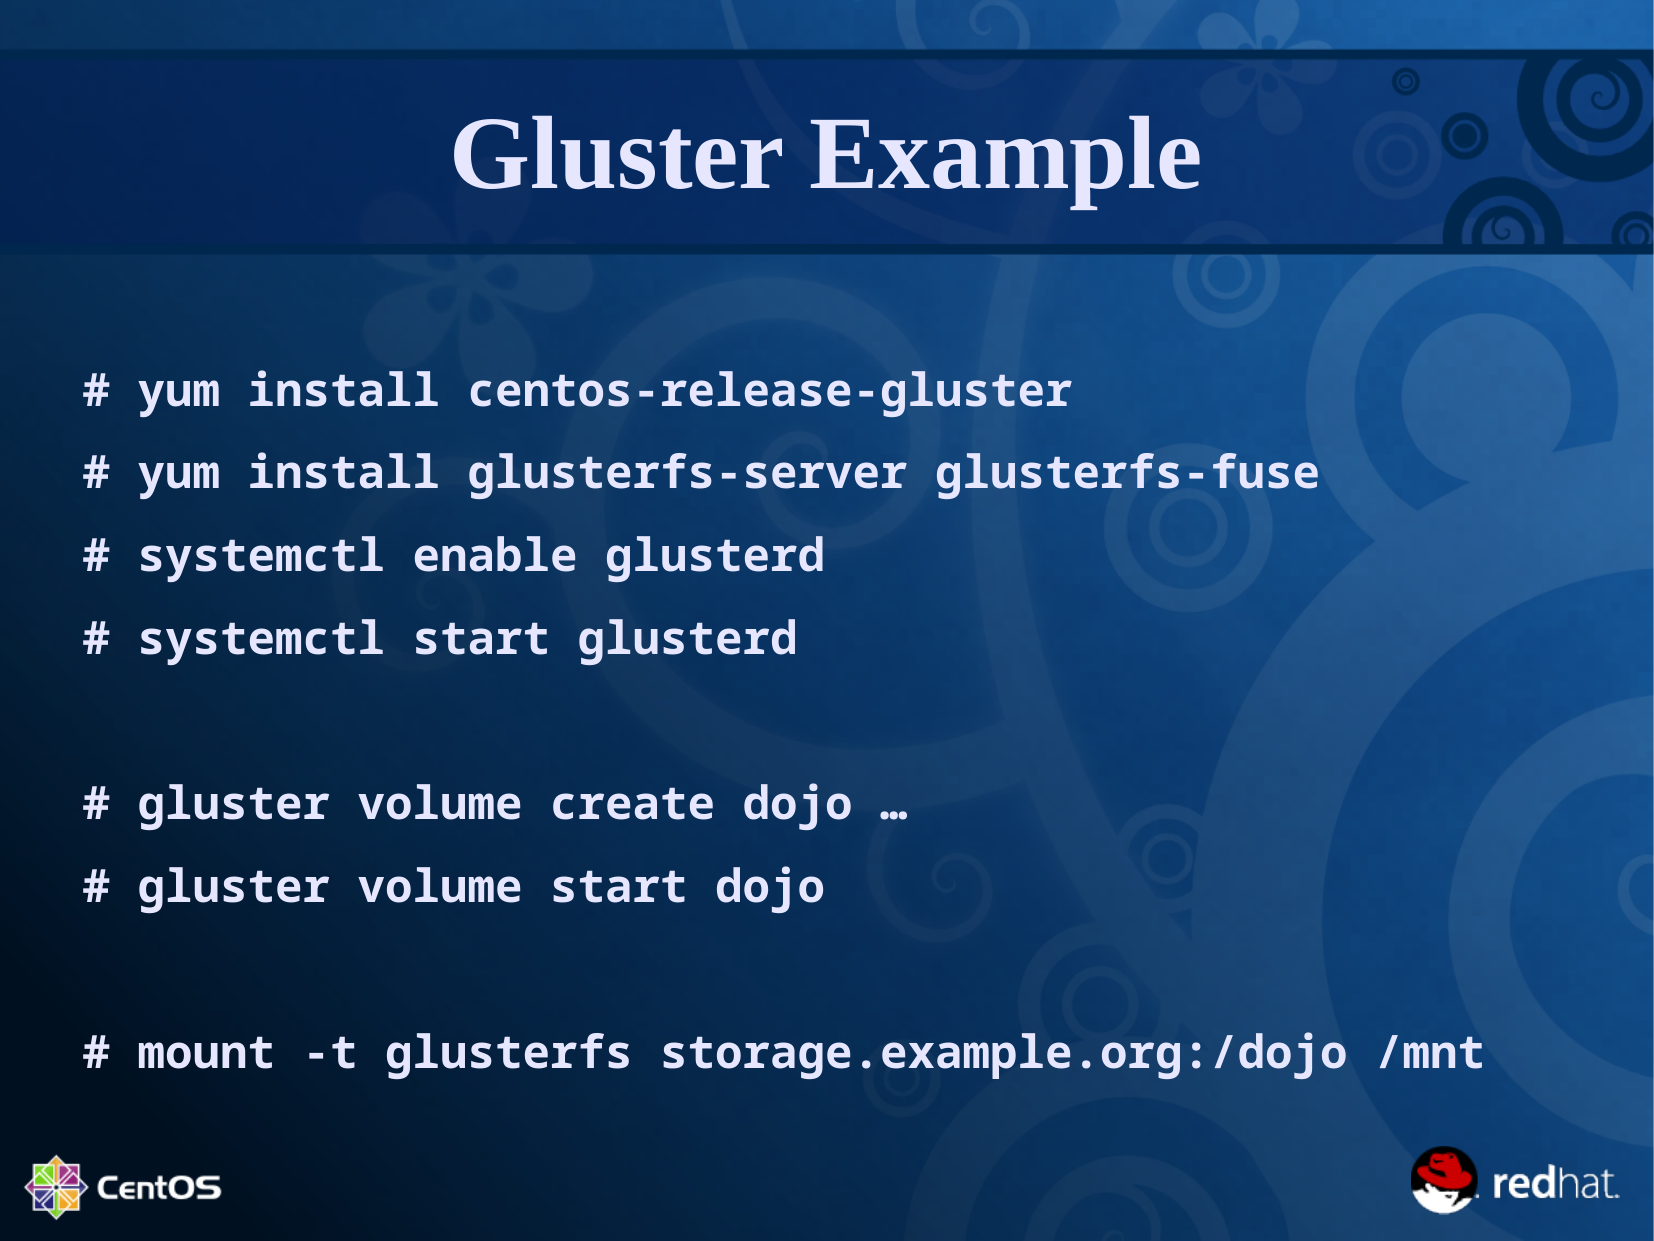

# Gluster Example
# yum install centos-release-gluster
# yum install glusterfs-server glusterfs-fuse
# systemctl enable glusterd
# systemctl start glusterd
# gluster volume create dojo …
# gluster volume start dojo
# mount -t glusterfs storage.example.org:/dojo /mnt